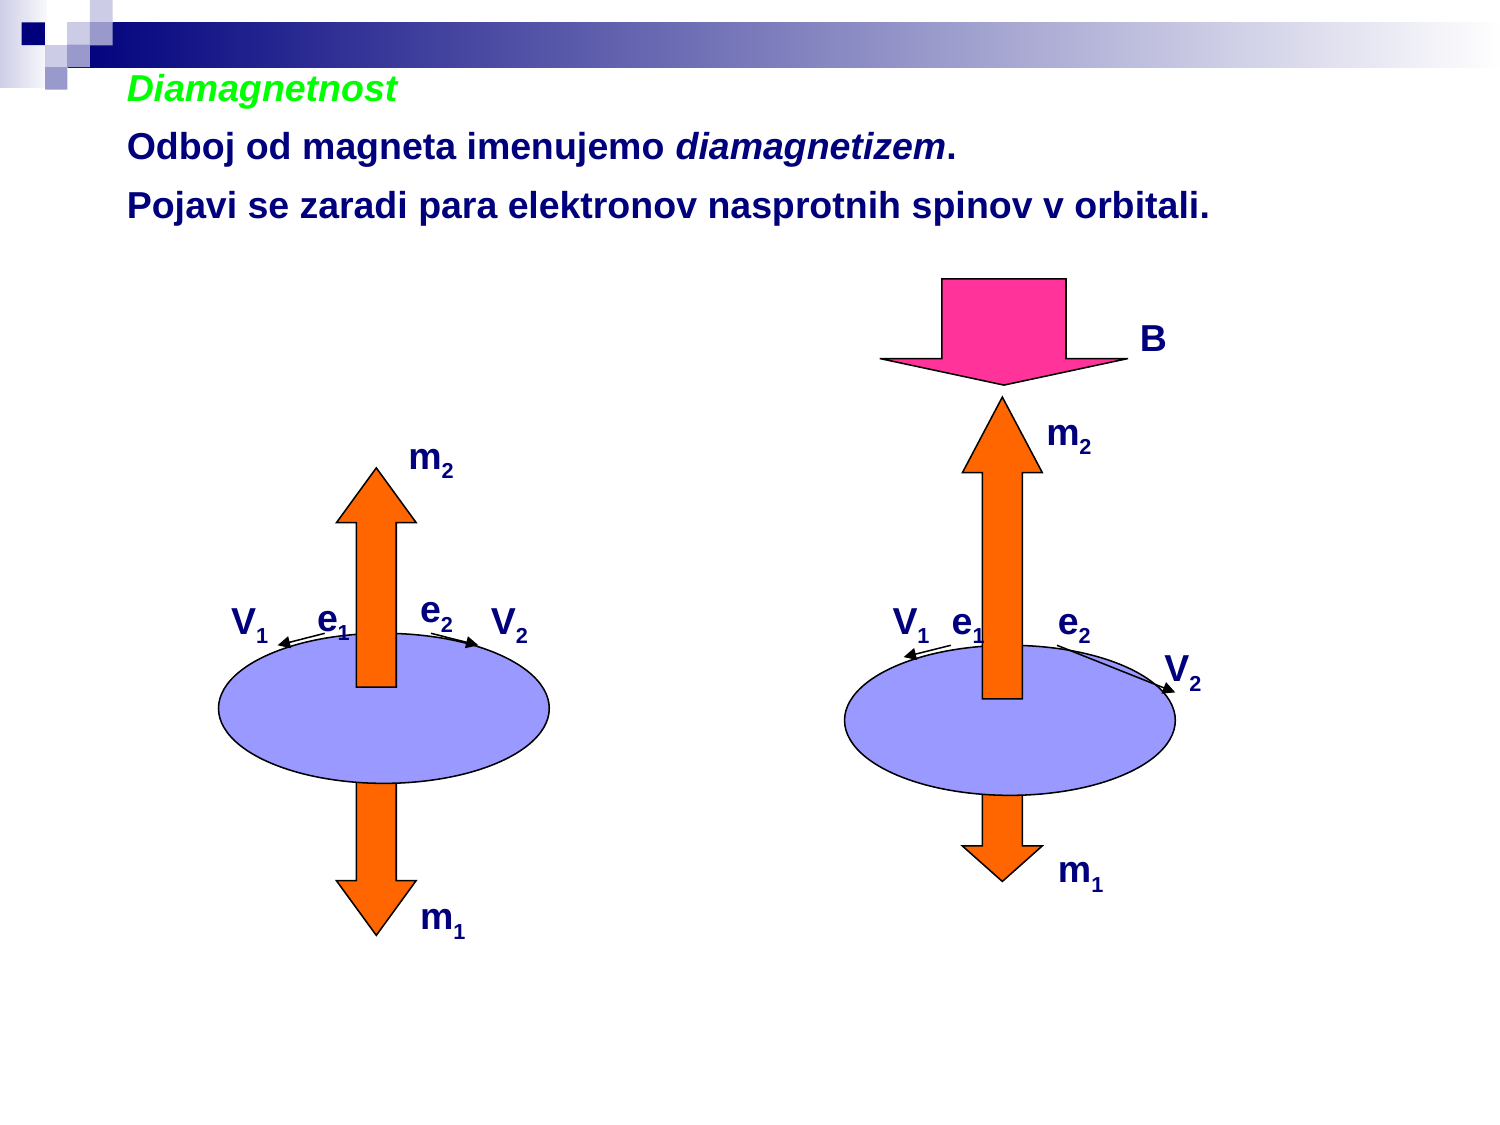

Diamagnetnost
Odboj od magneta imenujemo diamagnetizem.
Pojavi se zaradi para elektronov nasprotnih spinov v orbitali.
B
m2
m2
e2
e1
V1
V2
V1
e1
e2
V2
m1
m1